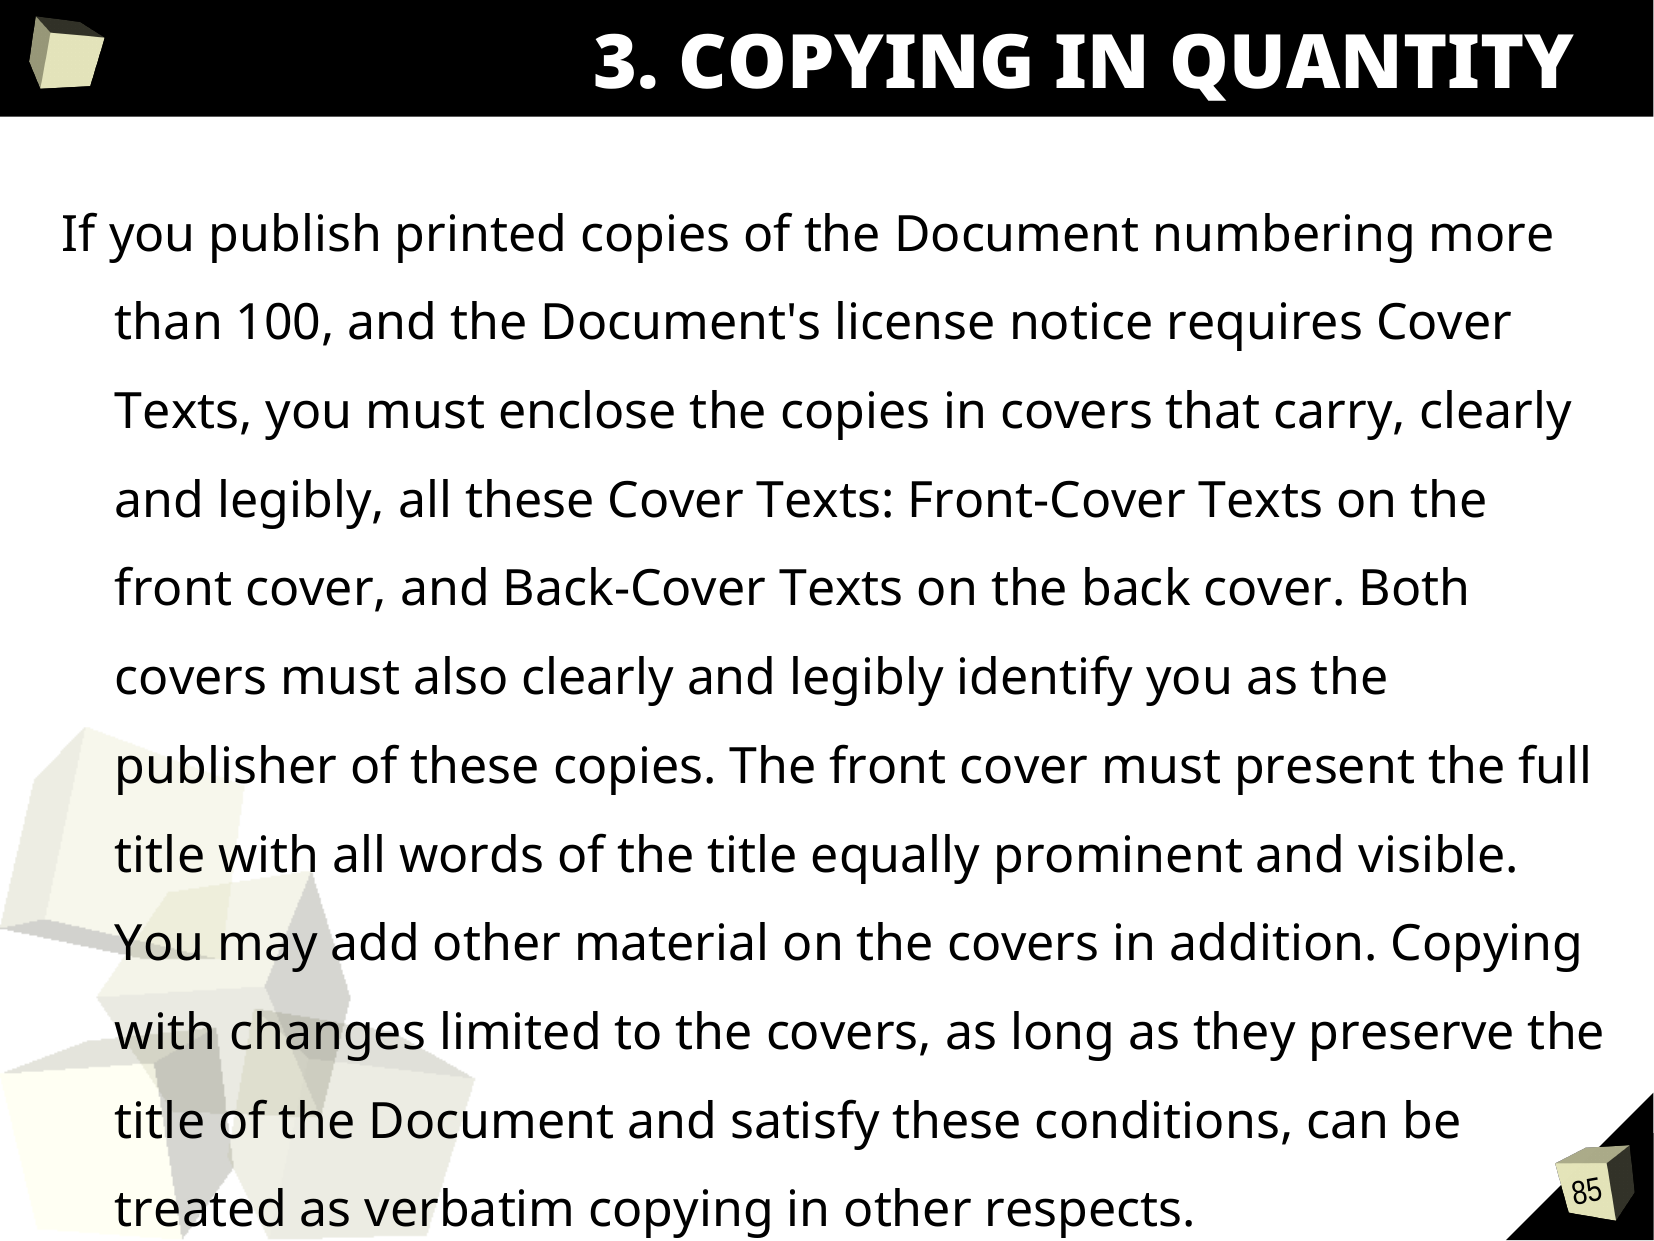

# 3. COPYING IN QUANTITY
If you publish printed copies of the Document numbering more than 100, and the Document's license notice requires Cover Texts, you must enclose the copies in covers that carry, clearly and legibly, all these Cover Texts: Front-Cover Texts on the front cover, and Back-Cover Texts on the back cover. Both covers must also clearly and legibly identify you as the publisher of these copies. The front cover must present the full title with all words of the title equally prominent and visible. You may add other material on the covers in addition. Copying with changes limited to the covers, as long as they preserve the title of the Document and satisfy these conditions, can be treated as verbatim copying in other respects.
If the required texts for either cover are too voluminous to fit legibly, you should put the first ones listed (as many as fit reasonably) on the actual cover, and continue the rest onto adjacent pages.